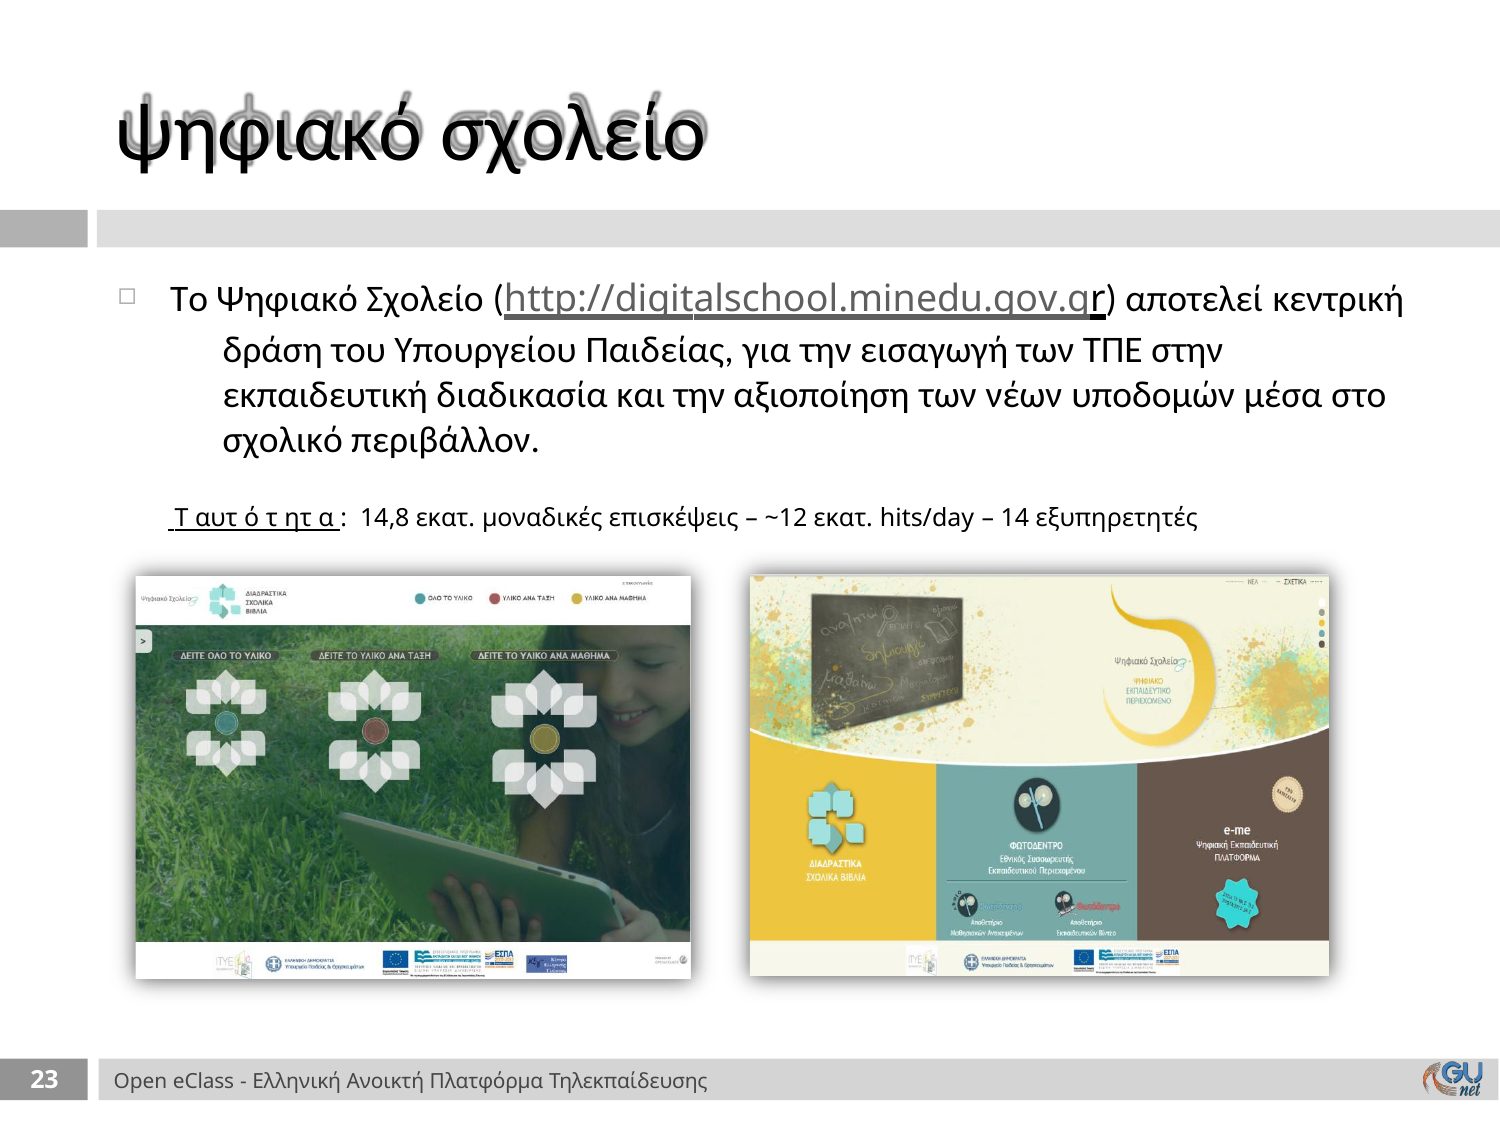

# ψηφιακό σχολείο
Το Ψηφιακό Σχολείο (http://digitalschool.minedu.gov.gr) αποτελεί κεντρική δράση του Υπουργείου Παιδείας, για την εισαγωγή των ΤΠΕ στην εκπαιδευτική διαδικασία και την αξιοποίηση των νέων υποδομών μέσα στο σχολικό περιβάλλον.
 Τ αυτ ό τ ητ α : 14,8 εκατ. μοναδικές επισκέψεις – ~12 εκατ. hits/day – 14 εξυπηρετητές
23
Open eClass - Ελληνική Ανοικτή Πλατφόρμα Τηλεκπαίδευσης